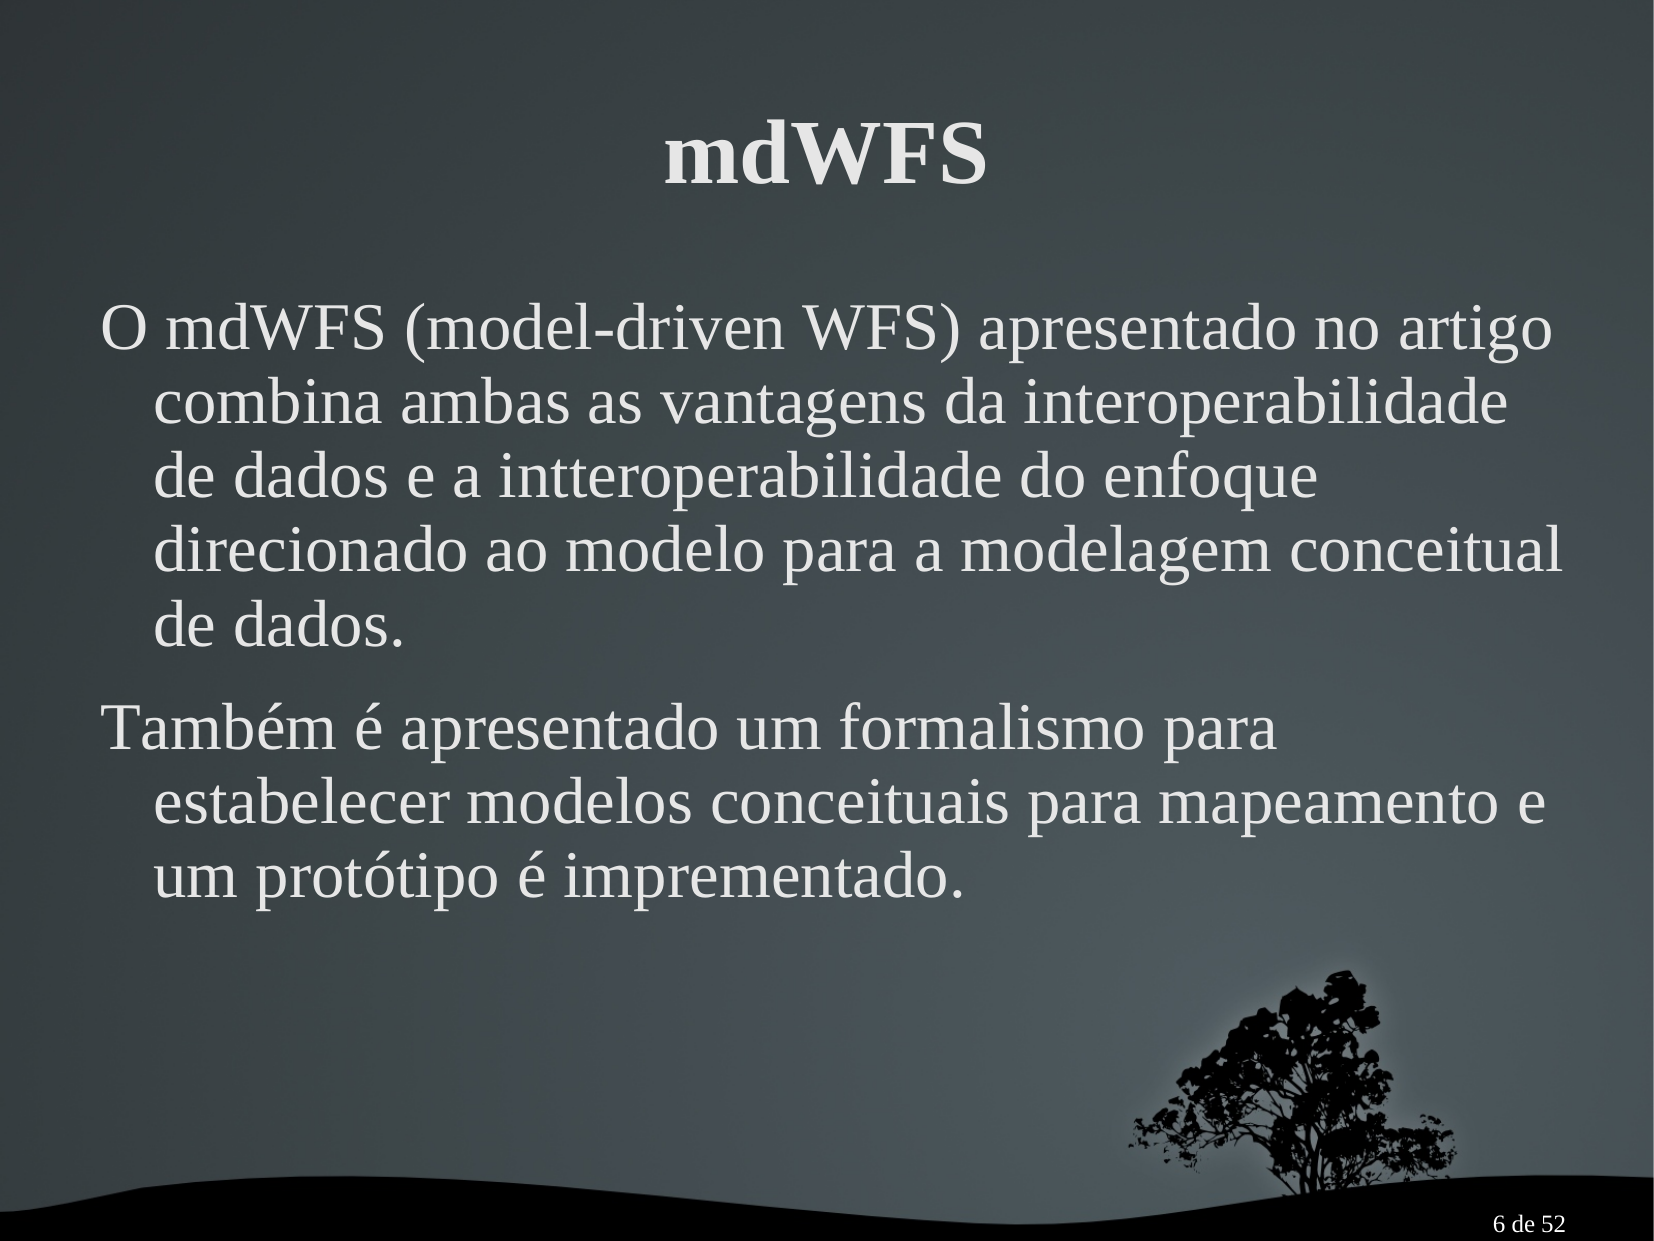

# mdWFS
O mdWFS (model-driven WFS) apresentado no artigo combina ambas as vantagens da interoperabilidade de dados e a intteroperabilidade do enfoque direcionado ao modelo para a modelagem conceitual de dados.
Também é apresentado um formalismo para estabelecer modelos conceituais para mapeamento e um protótipo é imprementado.
6